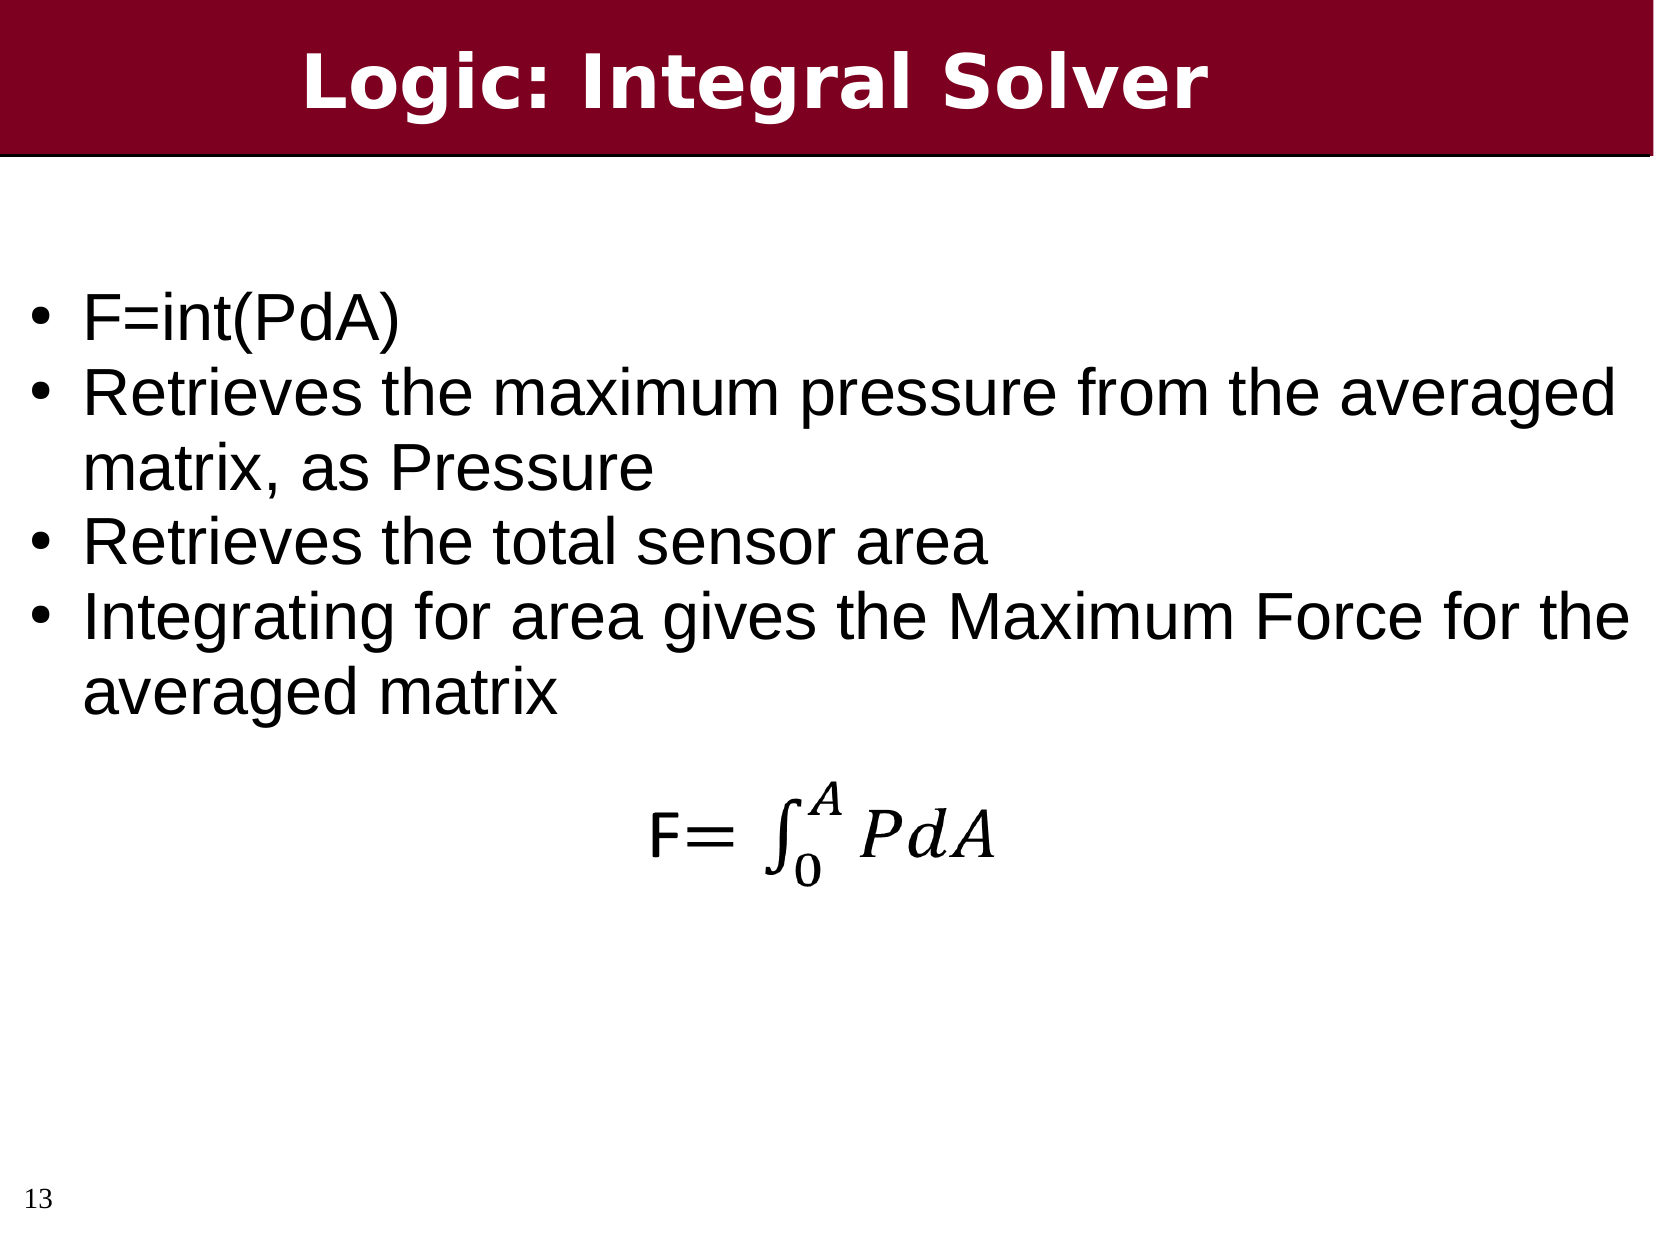

Logic: Integral Solver
F=int(PdA)
Retrieves the maximum pressure from the averaged matrix, as Pressure
Retrieves the total sensor area
Integrating for area gives the Maximum Force for the averaged matrix